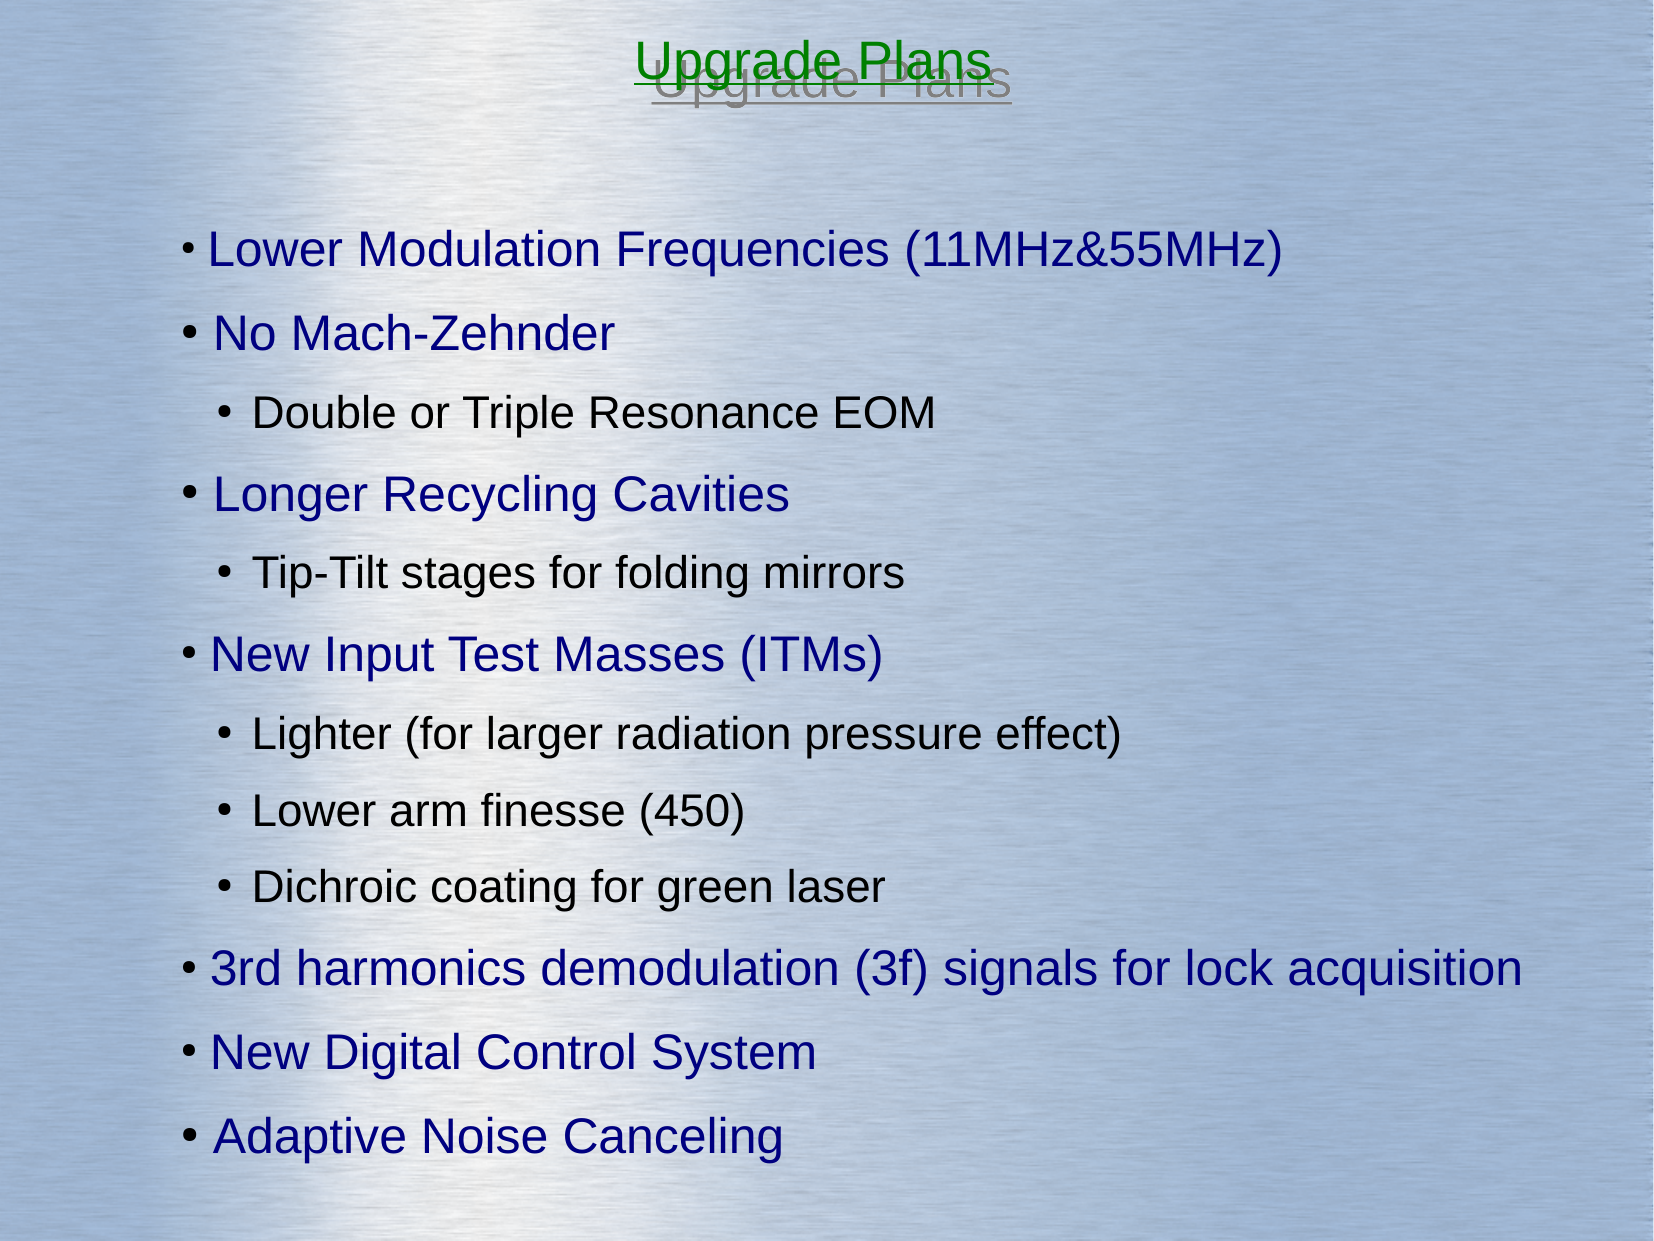

Upgrade Plans
 Lower Modulation Frequencies (11MHz&55MHz)
 No Mach-Zehnder
Double or Triple Resonance EOM
 Longer Recycling Cavities
Tip-Tilt stages for folding mirrors
 New Input Test Masses (ITMs)
Lighter (for larger radiation pressure effect)
Lower arm finesse (450)
Dichroic coating for green laser
 3rd harmonics demodulation (3f) signals for lock acquisition
 New Digital Control System
 Adaptive Noise Canceling